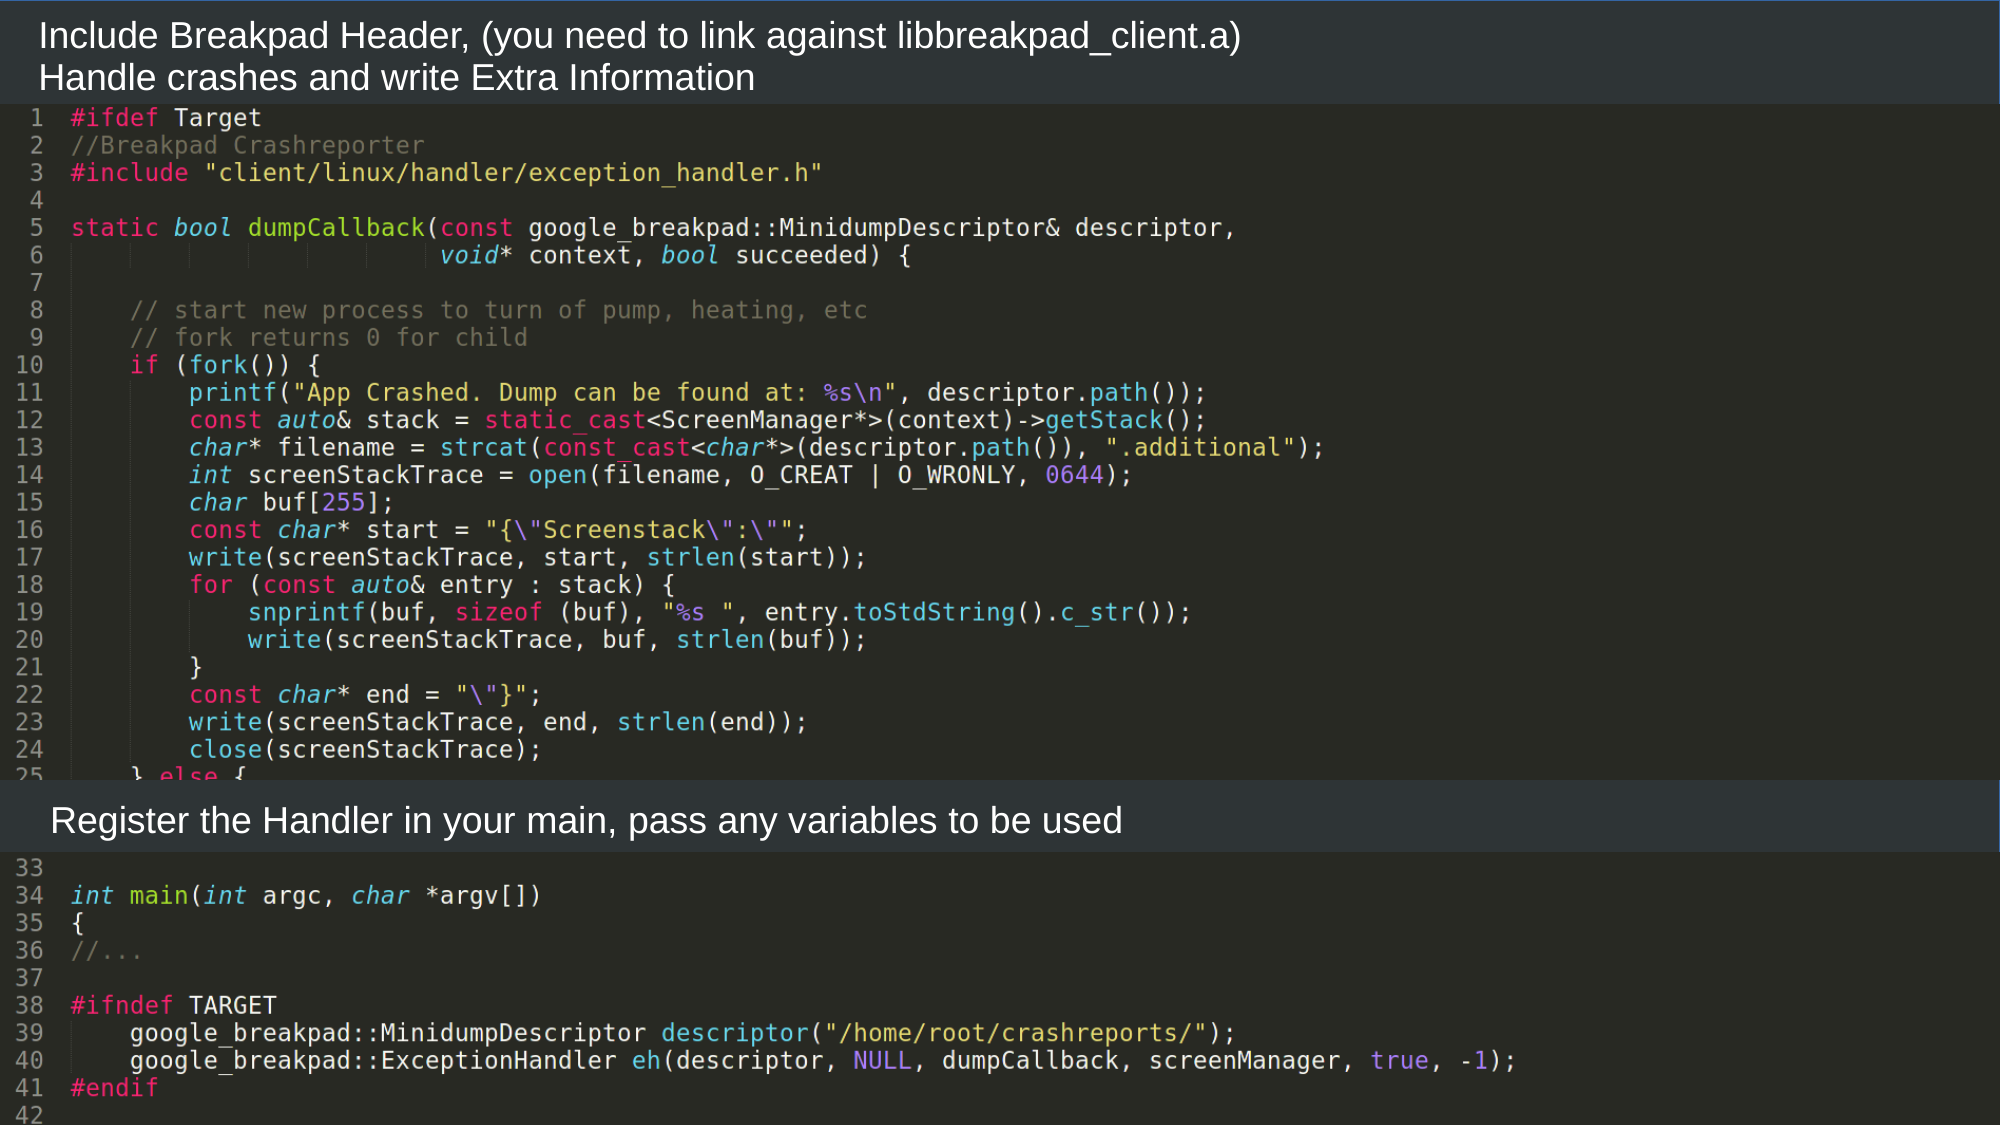

Include Breakpad Header, (you need to link against libbreakpad_client.a)
Handle crashes and write Extra Information
#
Register the Handler in your main, pass any variables to be used